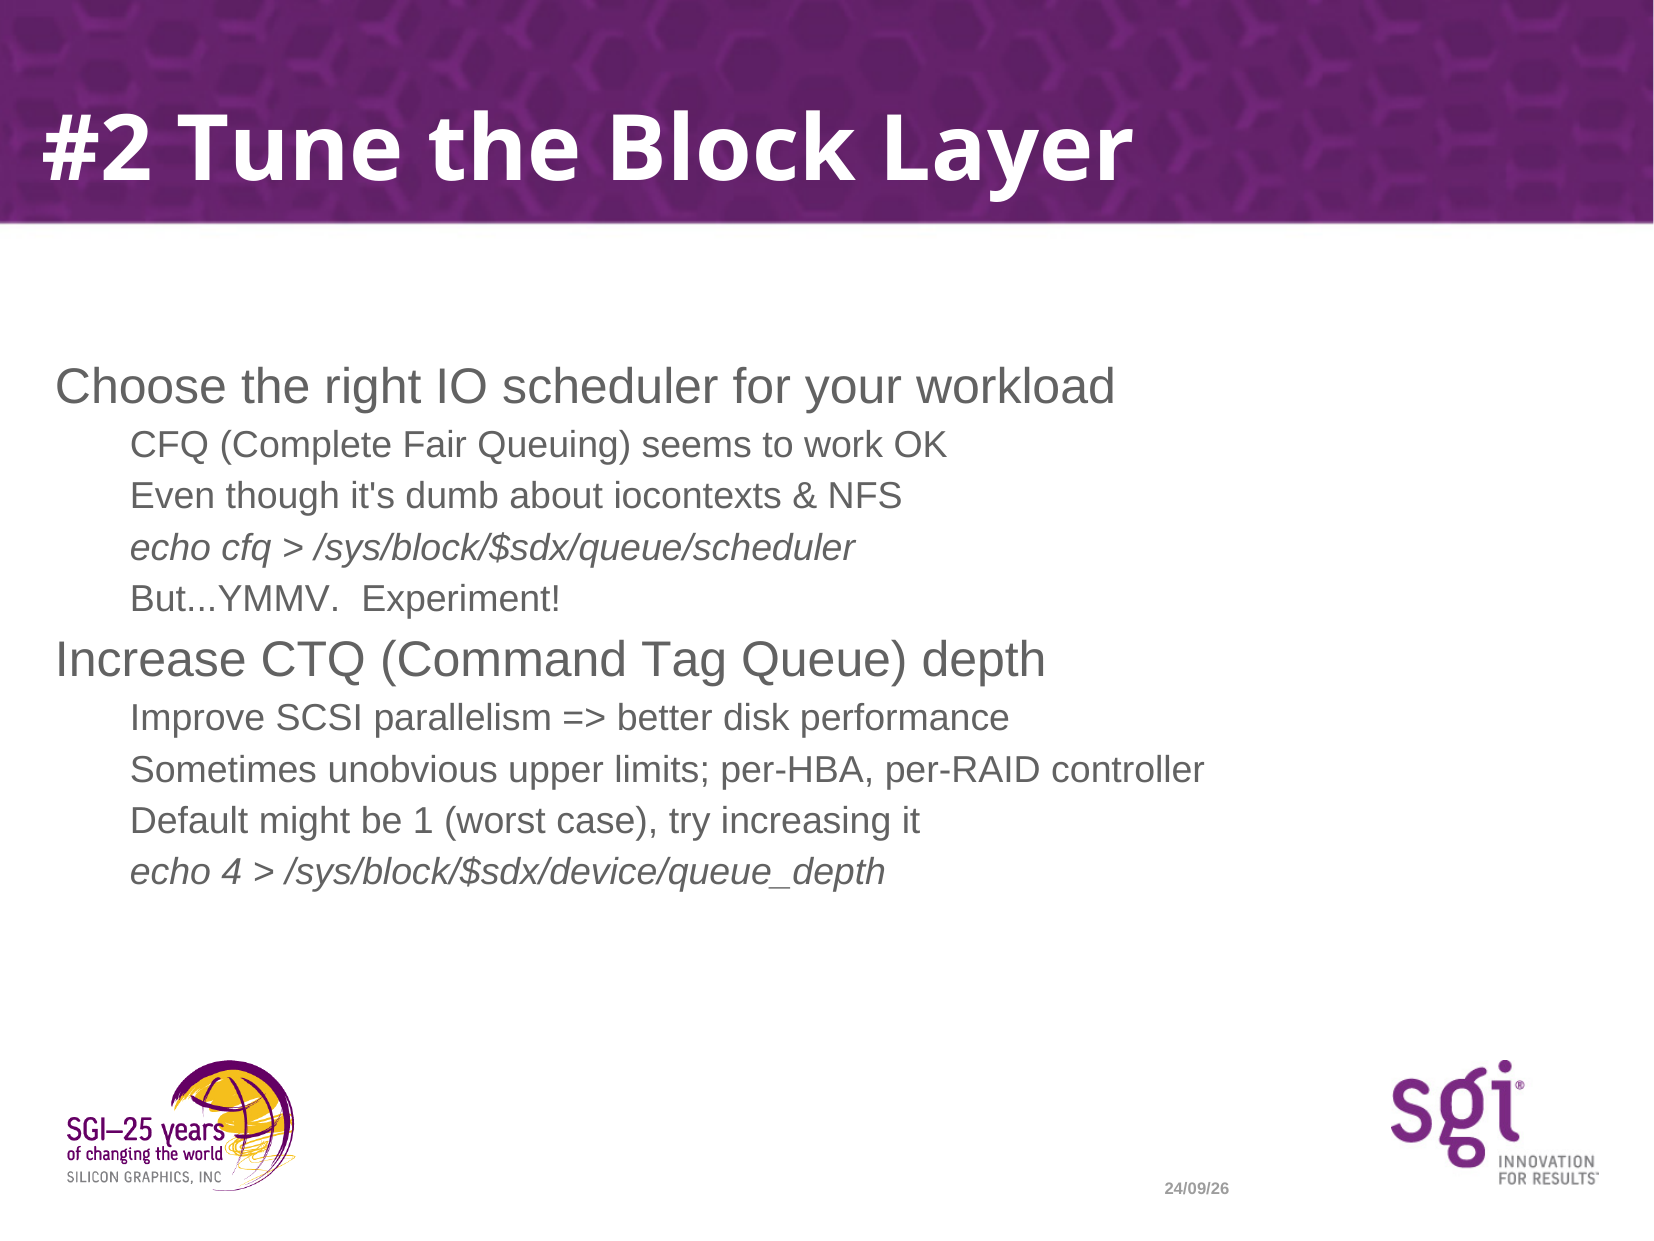

# #2 Tune the Block Layer
Choose the right IO scheduler for your workload
CFQ (Complete Fair Queuing) seems to work OK
Even though it's dumb about iocontexts & NFS
echo cfq > /sys/block/$sdx/queue/scheduler
But...YMMV. Experiment!
Increase CTQ (Command Tag Queue) depth
Improve SCSI parallelism => better disk performance
Sometimes unobvious upper limits; per-HBA, per-RAID controller
Default might be 1 (worst case), try increasing it
echo 4 > /sys/block/$sdx/device/queue_depth